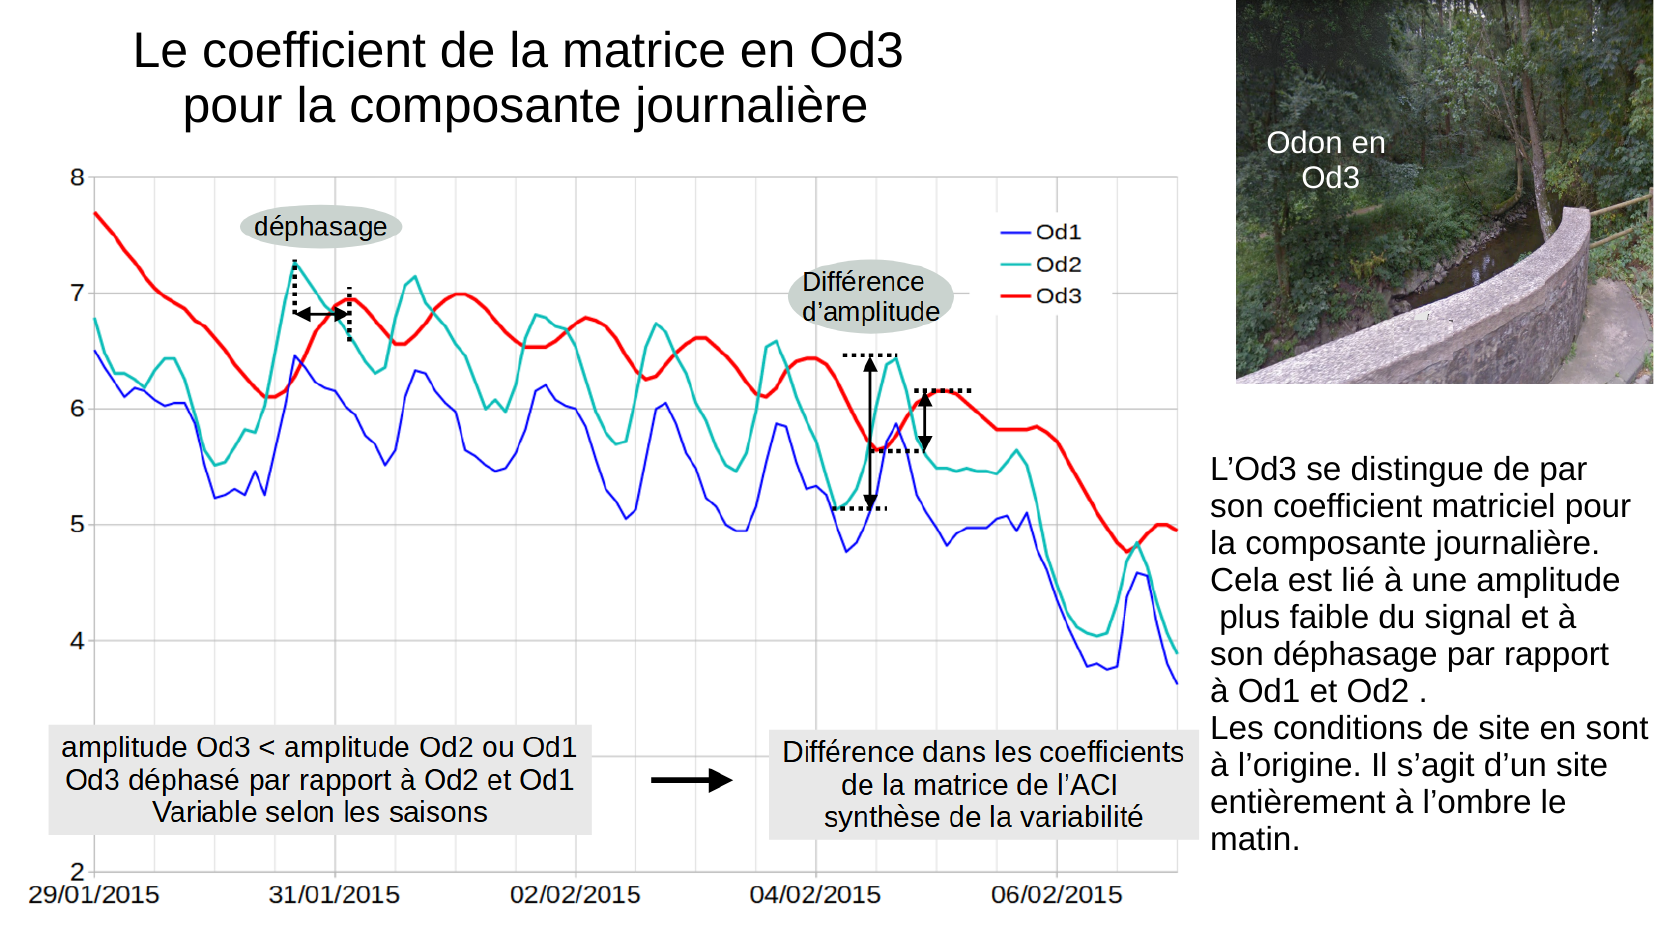

# Le coefficient de la matrice en Od3 pour la composante journalière
Odon en
Od3
L’Od3 se distingue de par
son coefficient matriciel pour
la composante journalière.
Cela est lié à une amplitude
 plus faible du signal et à
son déphasage par rapport
à Od1 et Od2 .
Les conditions de site en sont
à l’origine. Il s’agit d’un site
entièrement à l’ombre le
matin.